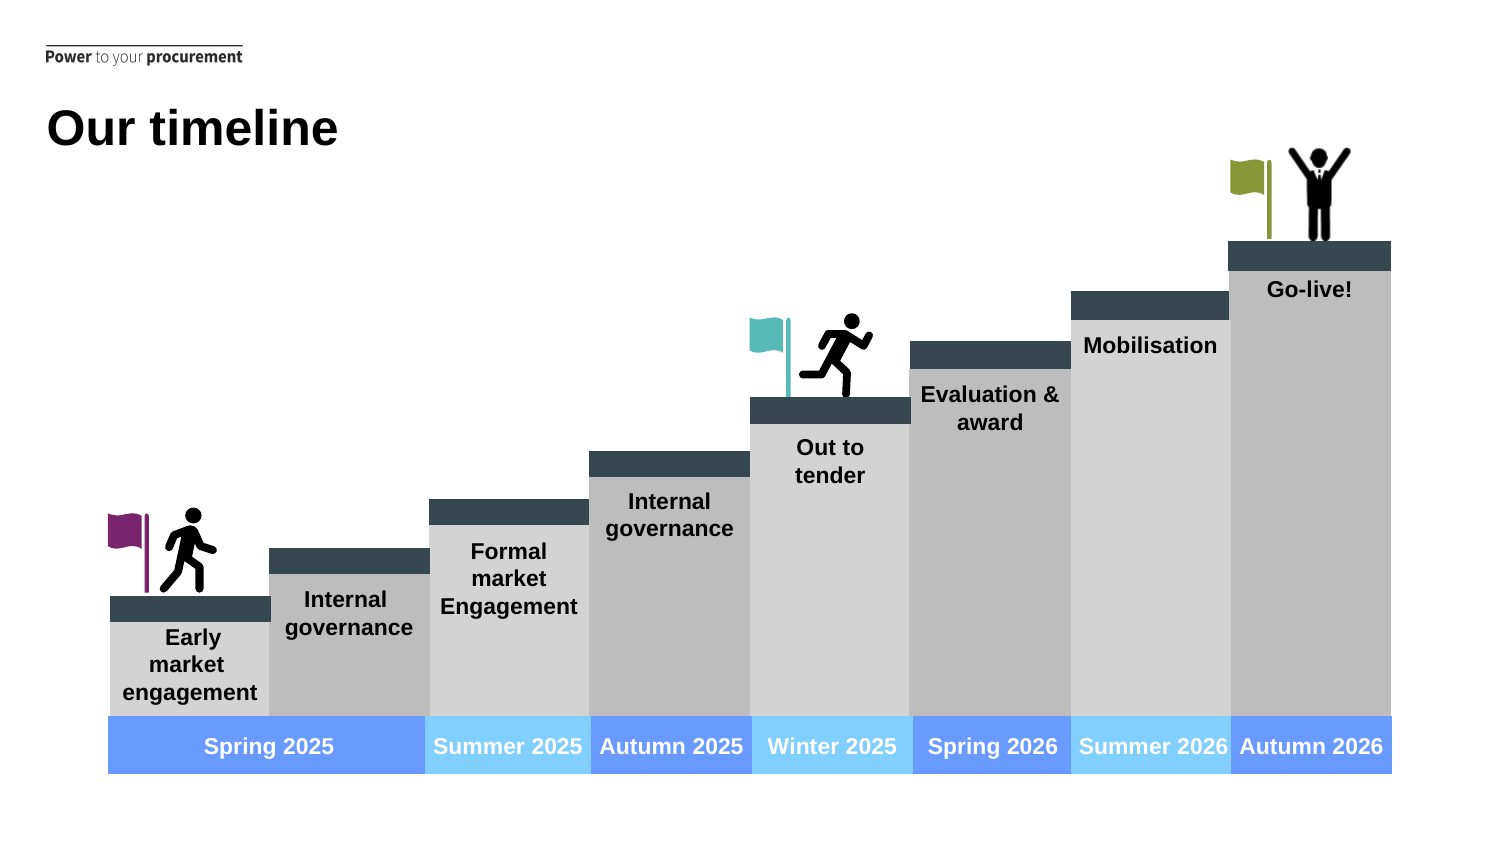

# Our timeline
Go-live!
Mobilisation
Evaluation & award
Out to tender
Internal governance
Formal market Engagement
Internal
governance
 Early market
engagement
Spring 2025
Summer 2025
Autumn 2025
Winter 2025
Spring 2026
Summer 2026
Autumn 2026